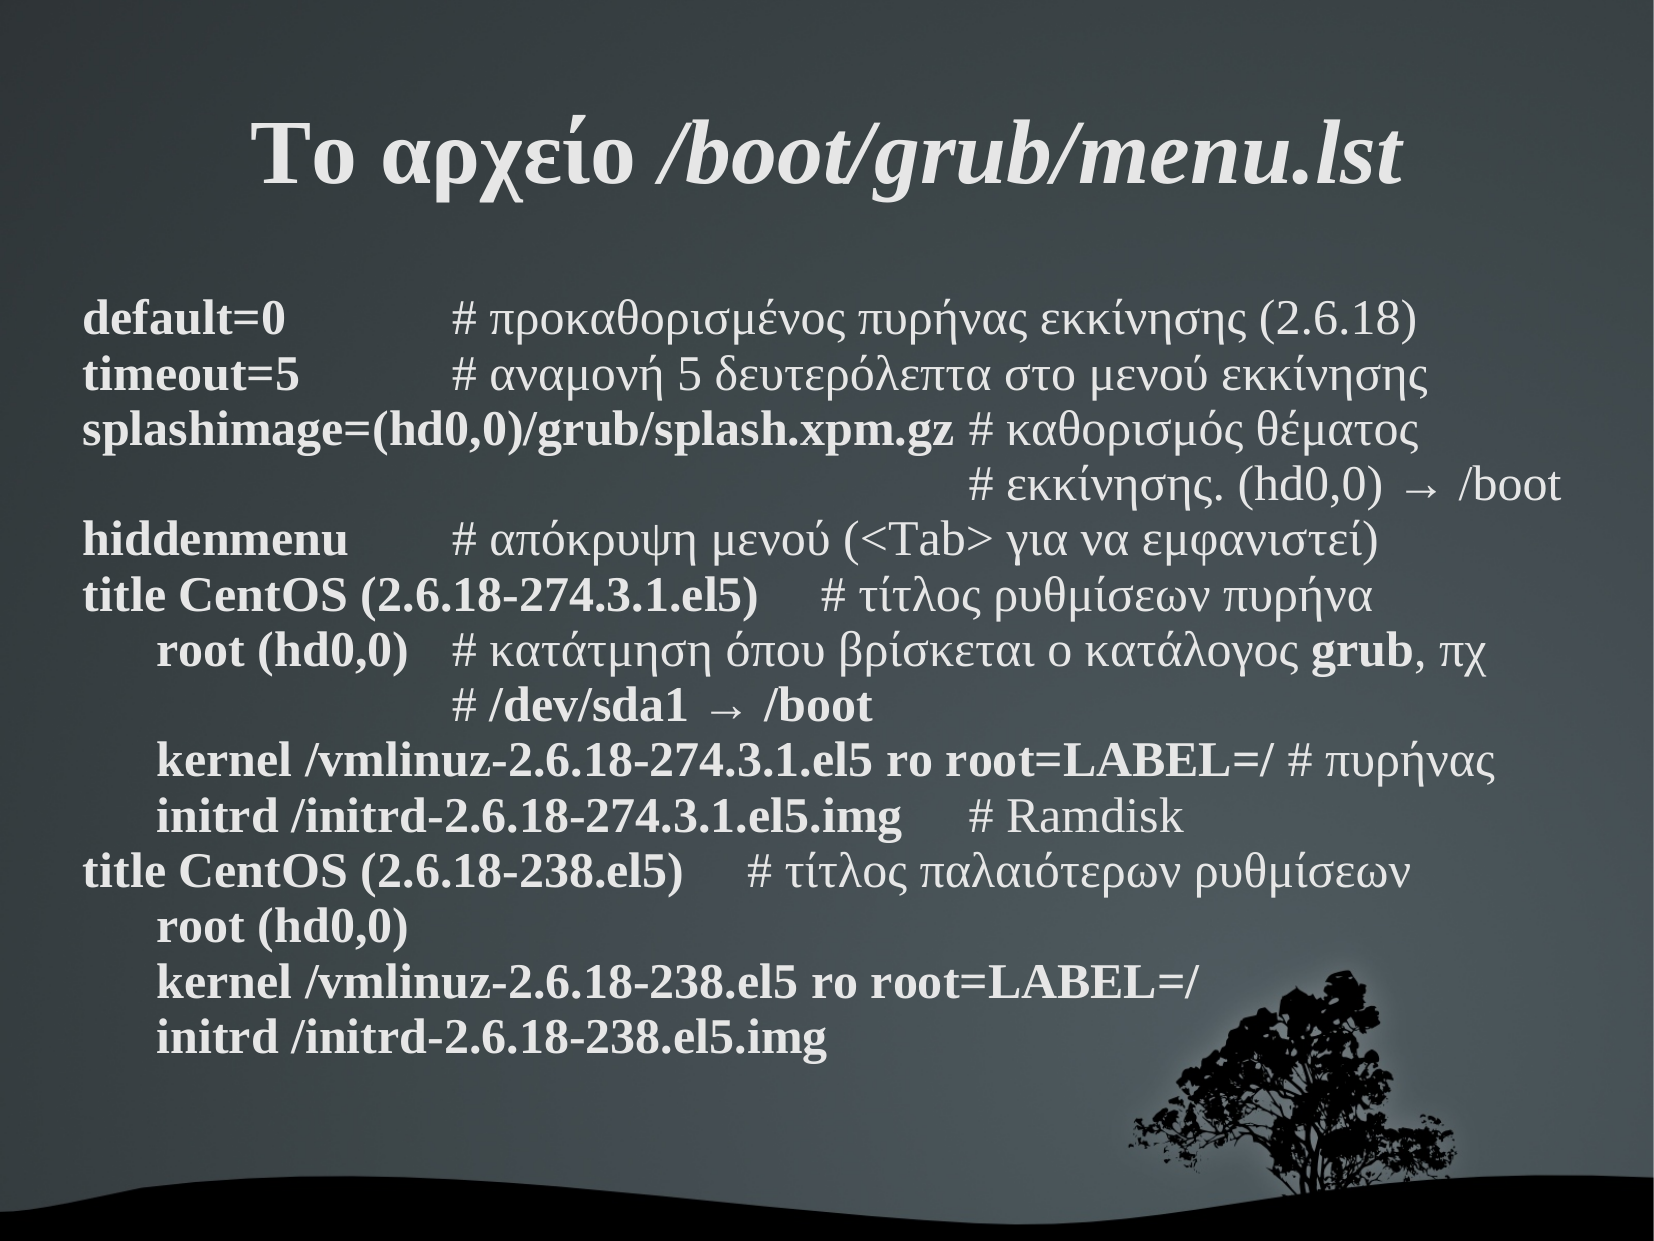

# Το αρχείο /boot/grub/menu.lst
default=0			# προκαθορισμένος πυρήνας εκκίνησης (2.6.18)
timeout=5			# αναμονή 5 δευτερόλεπτα στο μενού εκκίνησης
splashimage=(hd0,0)/grub/splash.xpm.gz 	# καθορισμός θέματος 		 												# εκκίνησης. (hd0,0) → /boot
hiddenmenu		# απόκρυψη μενού (<Tab> για να εμφανιστεί)
title CentOS (2.6.18-274.3.1.el5)	# τίτλος ρυθμίσεων πυρήνα
 	root (hd0,0)	# κατάτμηση όπου βρίσκεται ο κατάλογος grub, πχ 						# /dev/sda1 → /boot
 	kernel /vmlinuz-2.6.18-274.3.1.el5 ro root=LABEL=/ # πυρήνας
 	initrd /initrd-2.6.18-274.3.1.el5.img	# Ramdisk
title CentOS (2.6.18-238.el5)	# τίτλος παλαιότερων ρυθμίσεων
 	root (hd0,0)
 	kernel /vmlinuz-2.6.18-238.el5 ro root=LABEL=/
 	initrd /initrd-2.6.18-238.el5.img